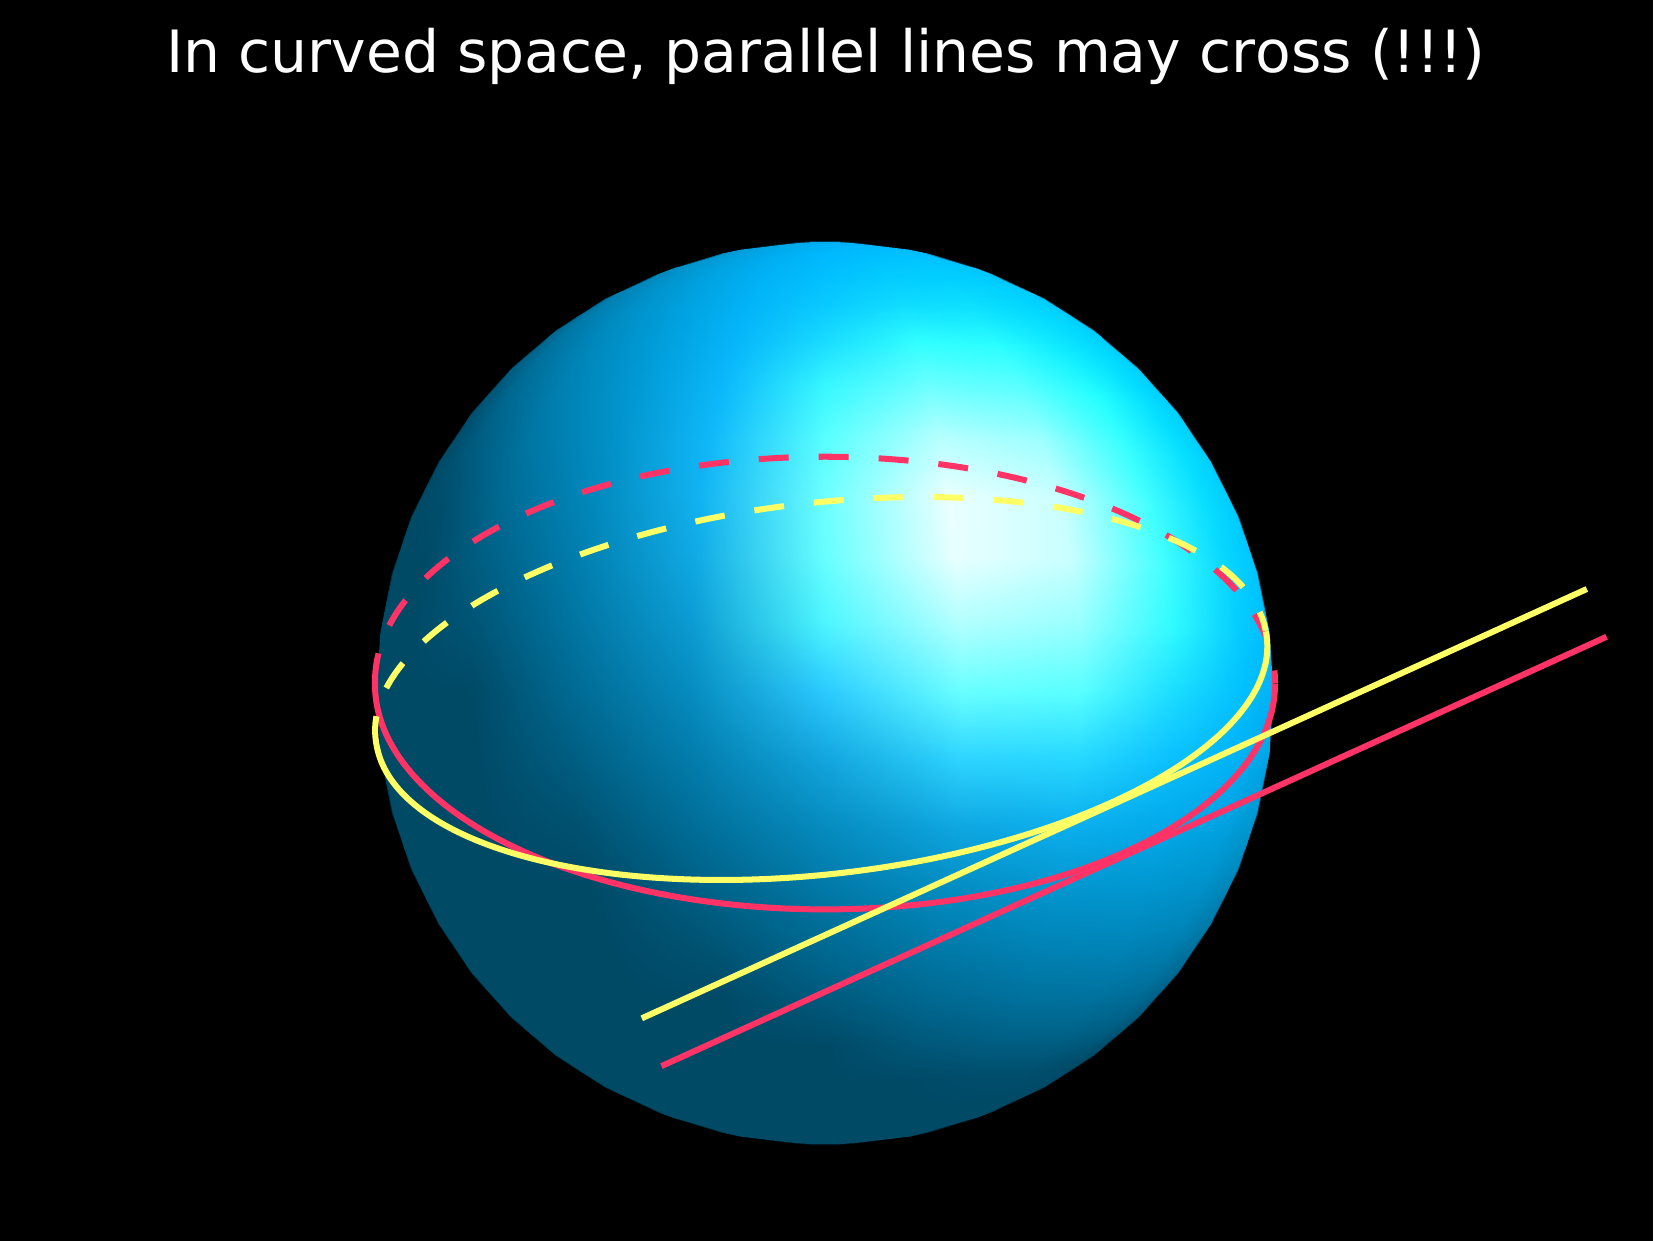

In curved space, parallel lines may cross (!!!)